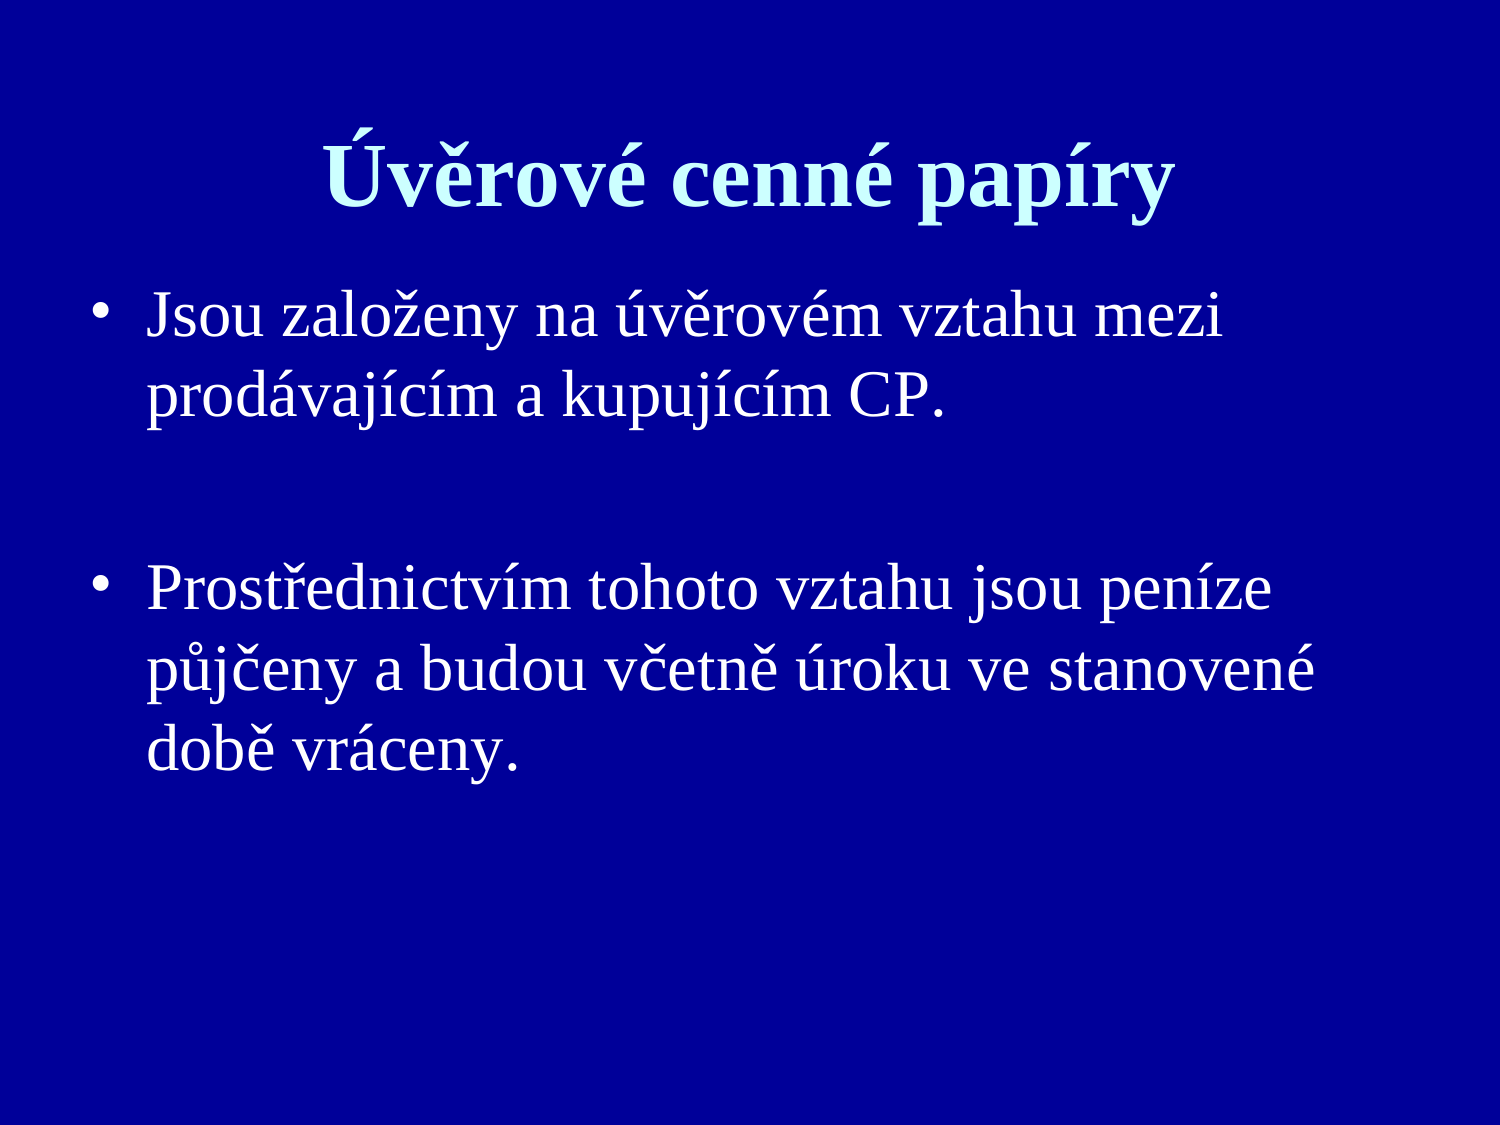

# Úvěrové cenné papíry
Jsou založeny na úvěrovém vztahu mezi prodávajícím a kupujícím CP.
Prostřednictvím tohoto vztahu jsou peníze půjčeny a budou včetně úroku ve stanovené době vráceny.